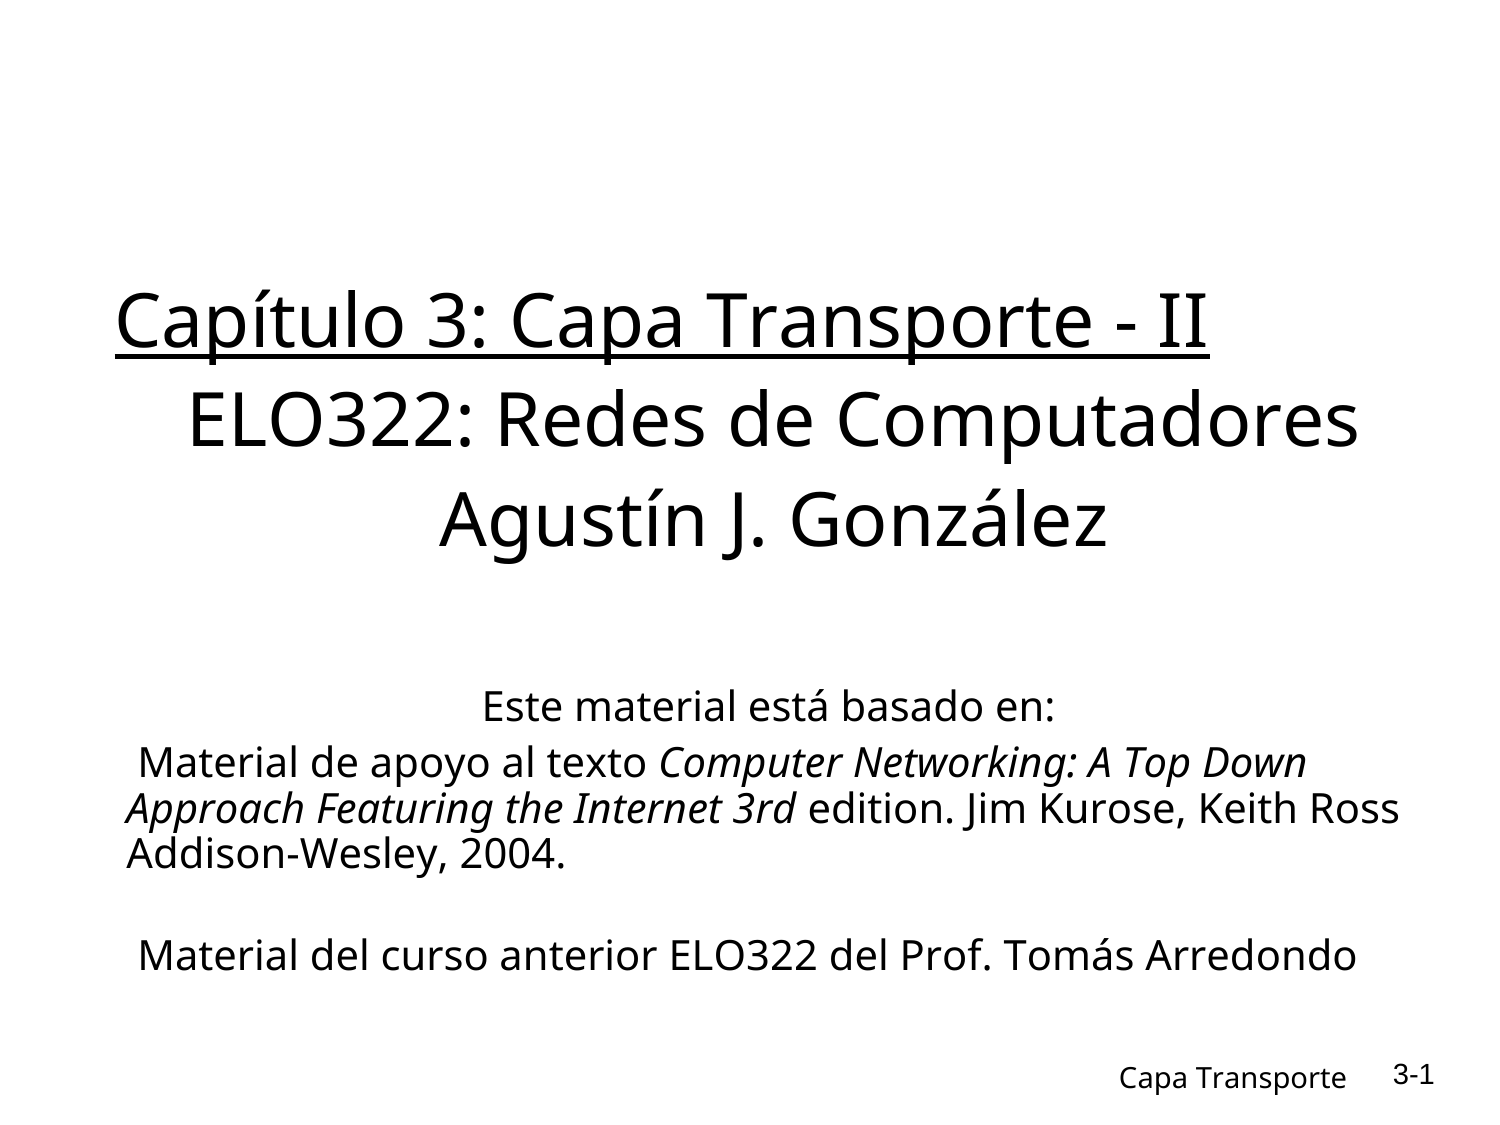

# Capítulo 3: Capa Transporte - II
ELO322: Redes de Computadores
Agustín J. González
Este material está basado en:
 Material de apoyo al texto Computer Networking: A Top Down Approach Featuring the Internet 3rd edition. Jim Kurose, Keith Ross Addison-Wesley, 2004.
 Material del curso anterior ELO322 del Prof. Tomás Arredondo
1